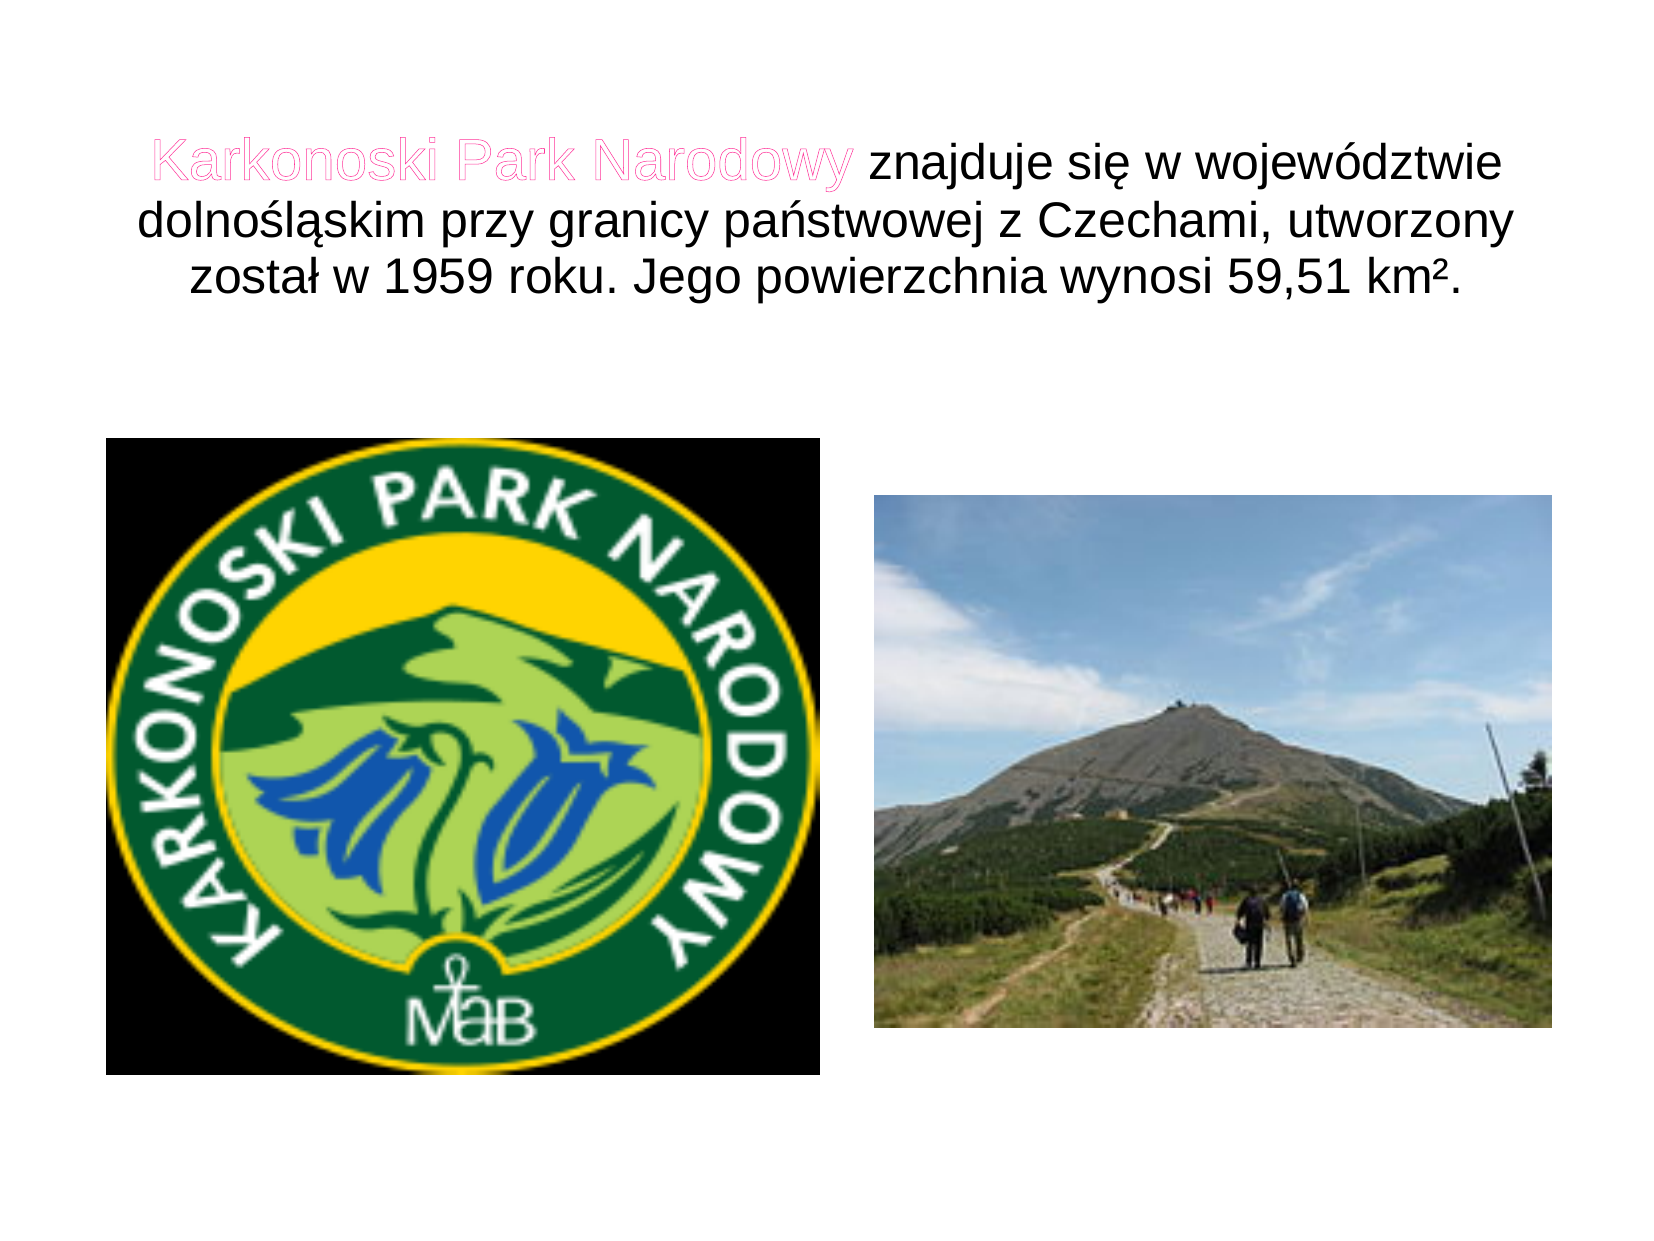

# Karkonoski Park Narodowy znajduje się w województwie dolnośląskim przy granicy państwowej z Czechami, utworzony został w 1959 roku. Jego powierzchnia wynosi 59,51 km².